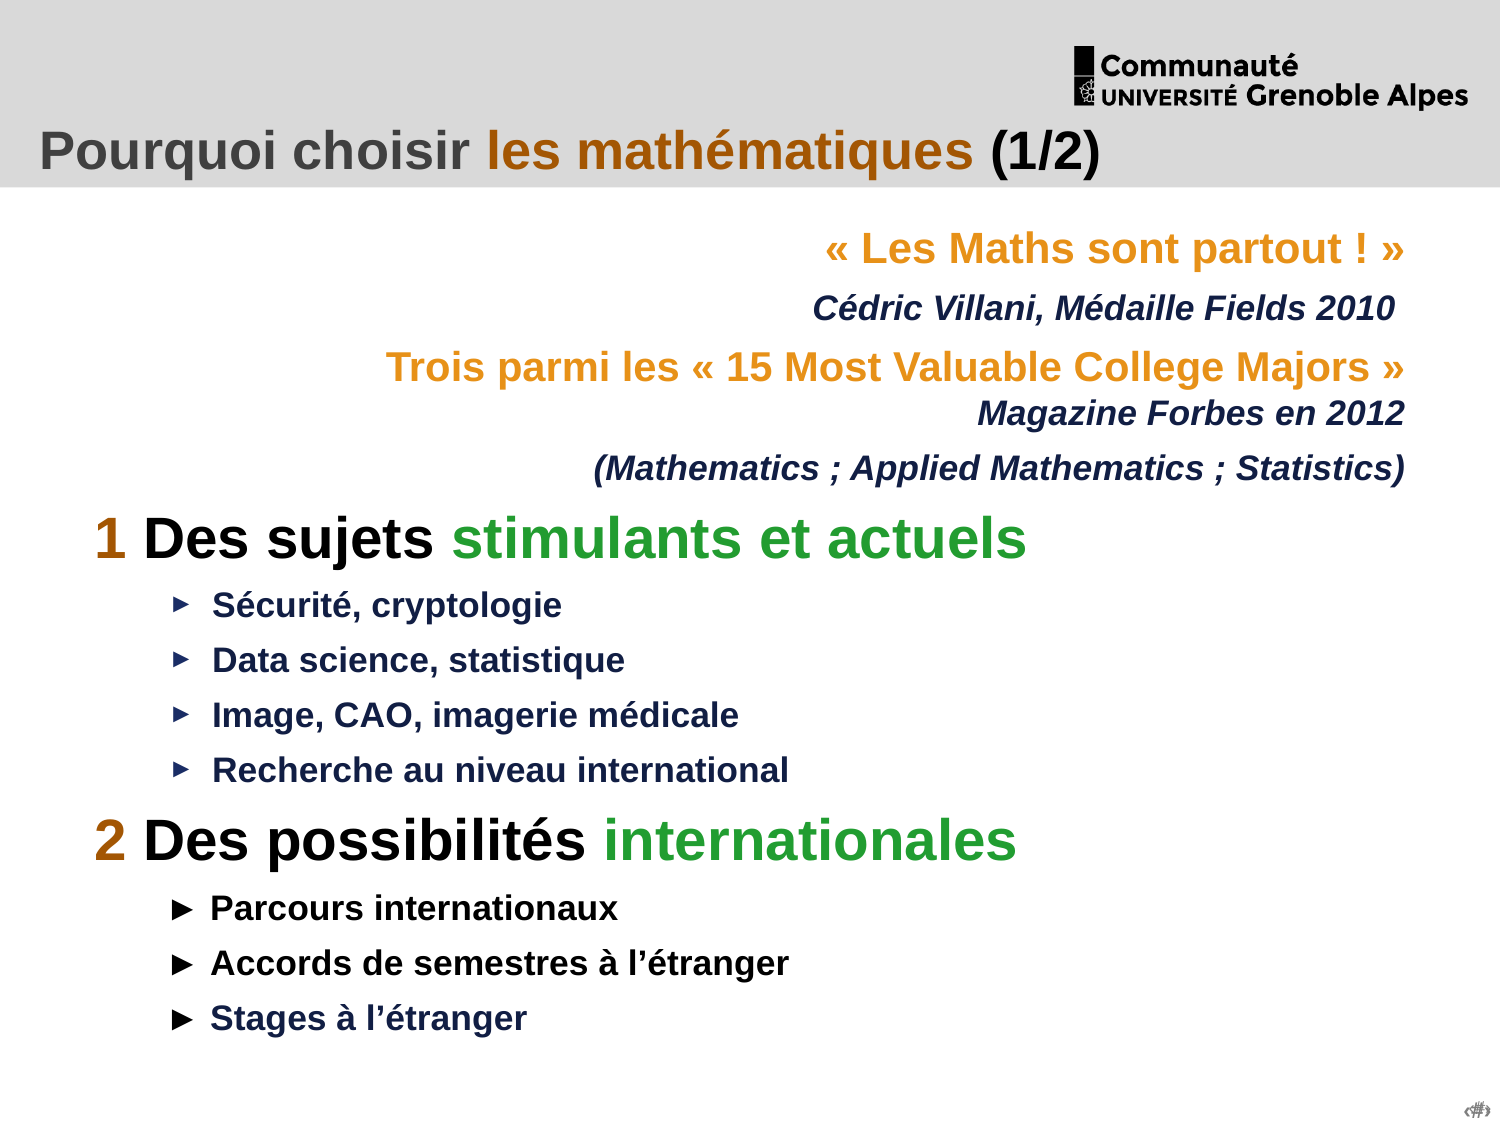

# Pourquoi choisir les mathématiques (1/2)
« Les Maths sont partout ! »
Cédric Villani, Médaille Fields 2010
Trois parmi les « 15 Most Valuable College Majors » Magazine Forbes en 2012
(Mathematics ; Applied Mathematics ; Statistics)
1 Des sujets stimulants et actuels
Sécurité, cryptologie
Data science, statistique
Image, CAO, imagerie médicale
Recherche au niveau international
2 Des possibilités internationales
► Parcours internationaux
► Accords de semestres à l’étranger
► Stages à l’étranger